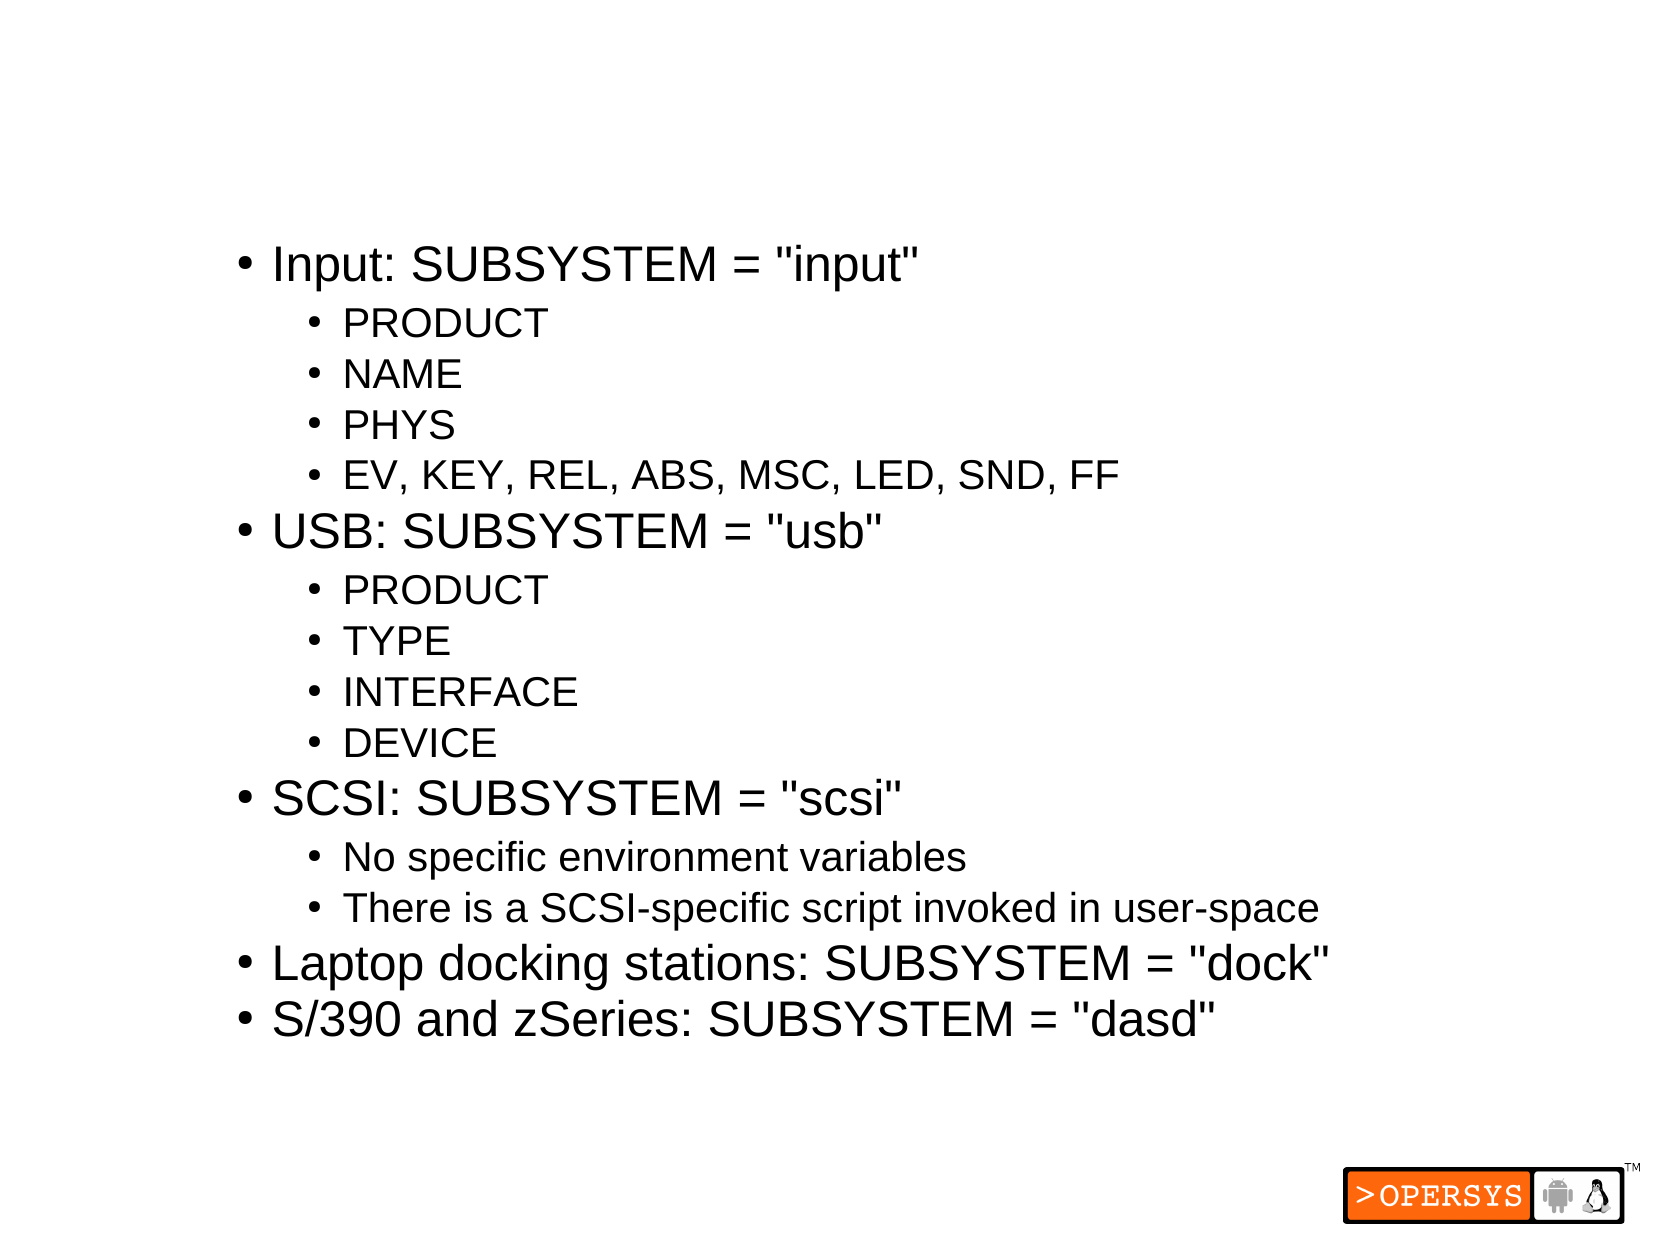

# Input: SUBSYSTEM = "input"
PRODUCT
NAME
PHYS
EV, KEY, REL, ABS, MSC, LED, SND, FF
USB: SUBSYSTEM = "usb"
PRODUCT
TYPE
INTERFACE
DEVICE
SCSI: SUBSYSTEM = "scsi"
No specific environment variables
There is a SCSI-specific script invoked in user-space
Laptop docking stations: SUBSYSTEM = "dock"
S/390 and zSeries: SUBSYSTEM = "dasd"